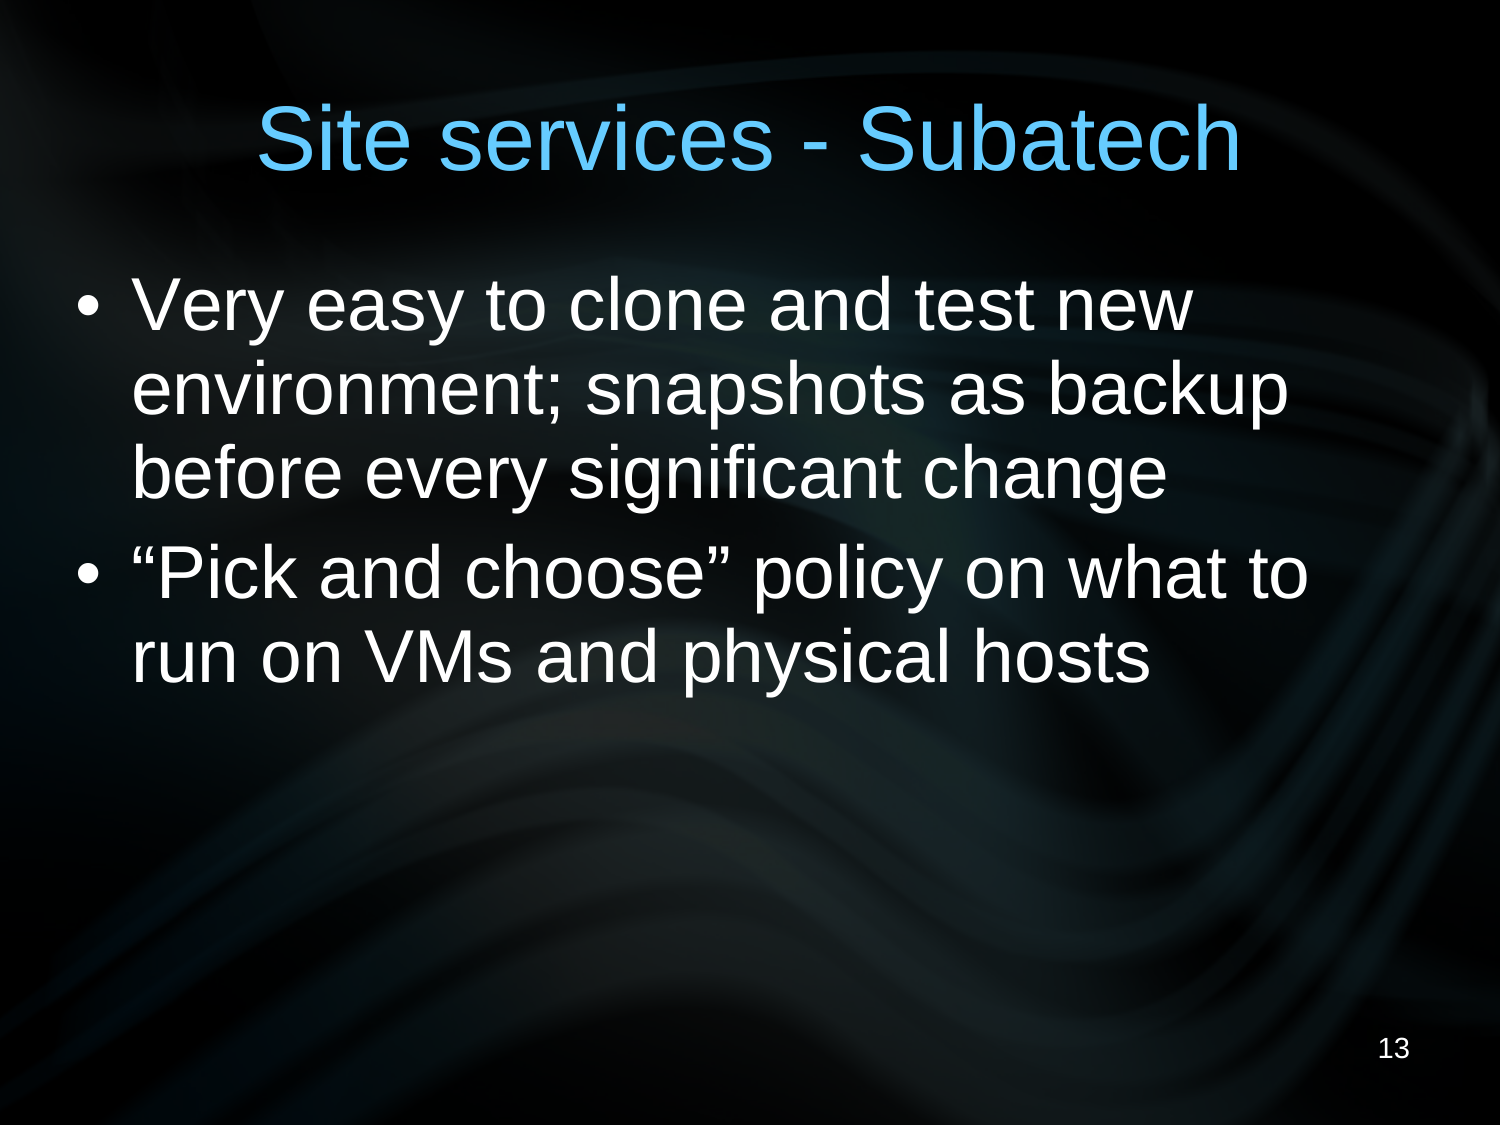

# Site services - Subatech
Very easy to clone and test new environment; snapshots as backup before every significant change
“Pick and choose” policy on what to run on VMs and physical hosts
13